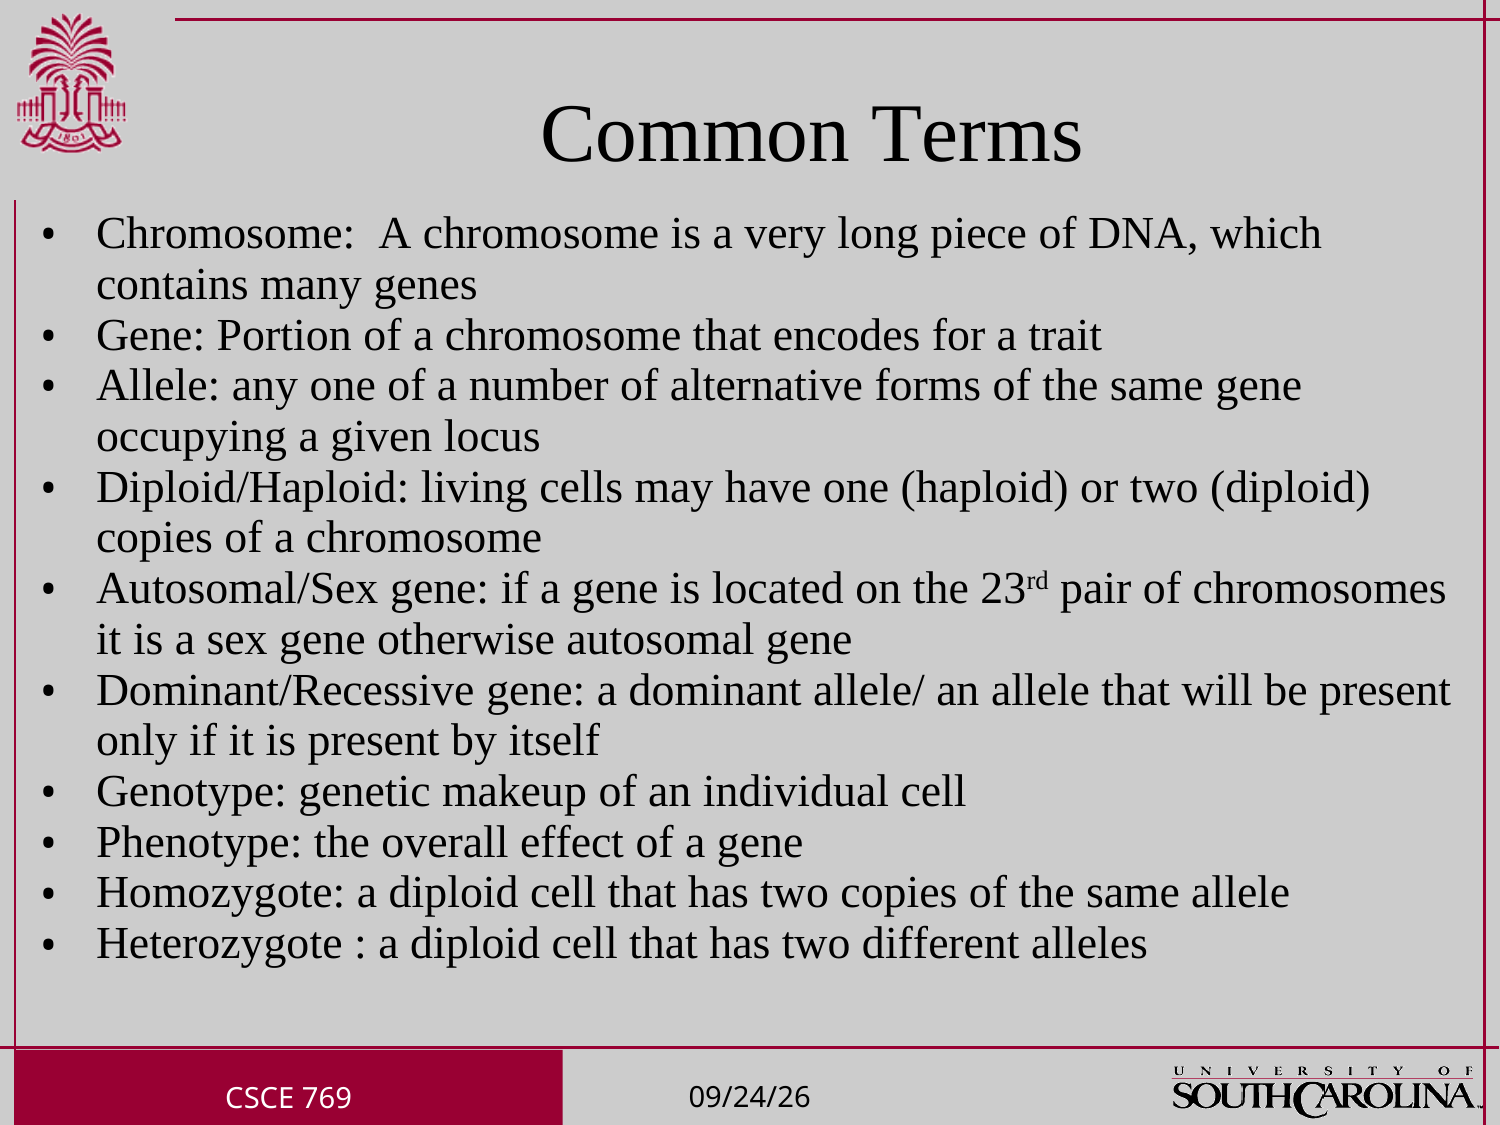

# Common Terms
Chromosome: A chromosome is a very long piece of DNA, which contains many genes
Gene: Portion of a chromosome that encodes for a trait
Allele: any one of a number of alternative forms of the same gene occupying a given locus
Diploid/Haploid: living cells may have one (haploid) or two (diploid) copies of a chromosome
Autosomal/Sex gene: if a gene is located on the 23rd pair of chromosomes it is a sex gene otherwise autosomal gene
Dominant/Recessive gene: a dominant allele/ an allele that will be present only if it is present by itself
Genotype: genetic makeup of an individual cell
Phenotype: the overall effect of a gene
Homozygote: a diploid cell that has two copies of the same allele
Heterozygote : a diploid cell that has two different alleles